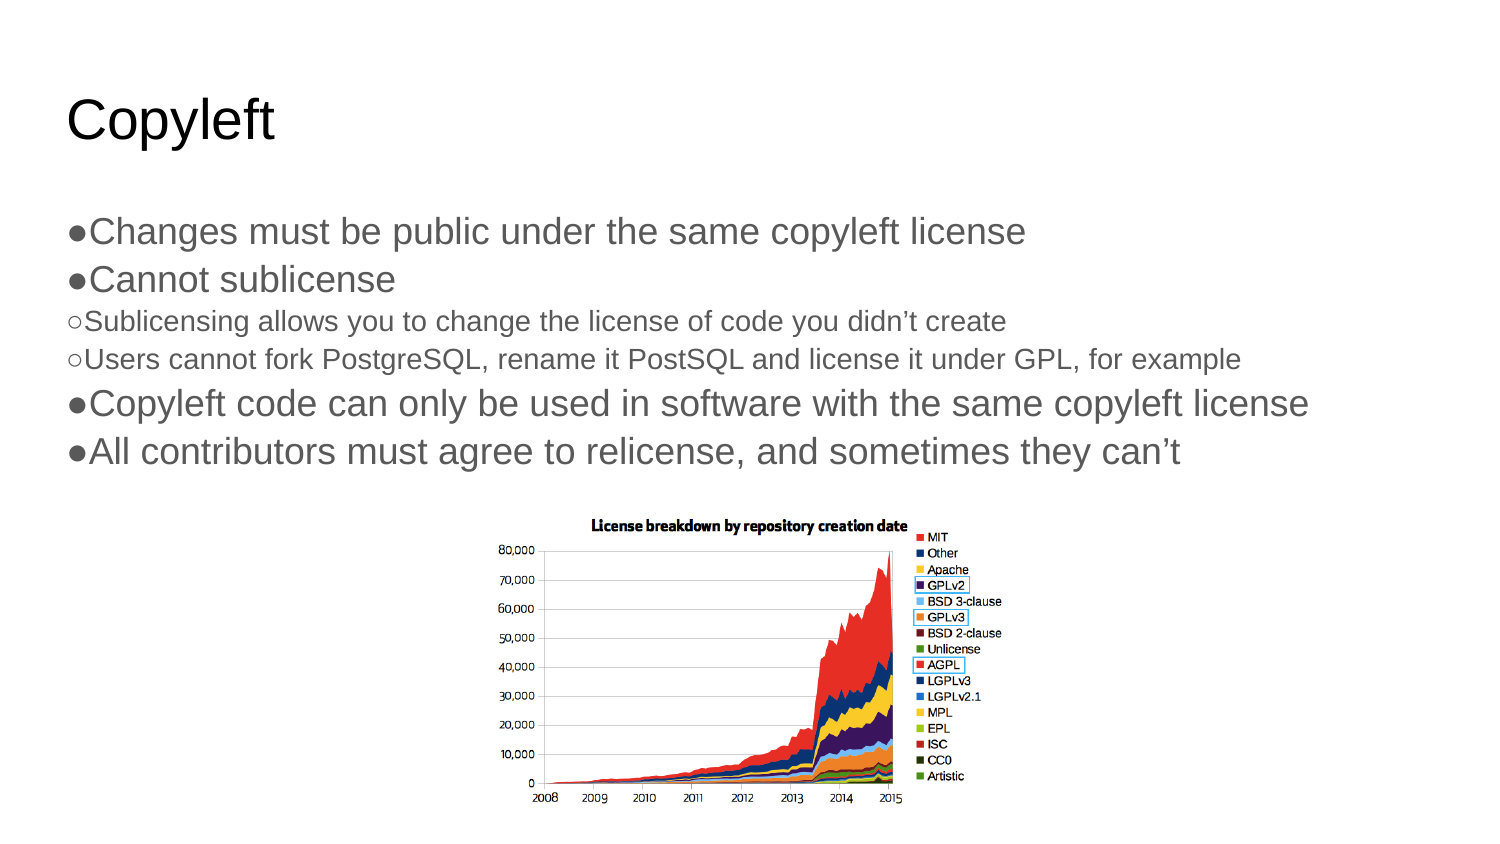

# Copyleft
Changes must be public under the same copyleft license
Cannot sublicense
Sublicensing allows you to change the license of code you didn’t create
Users cannot fork PostgreSQL, rename it PostSQL and license it under GPL, for example
Copyleft code can only be used in software with the same copyleft license
All contributors must agree to relicense, and sometimes they can’t